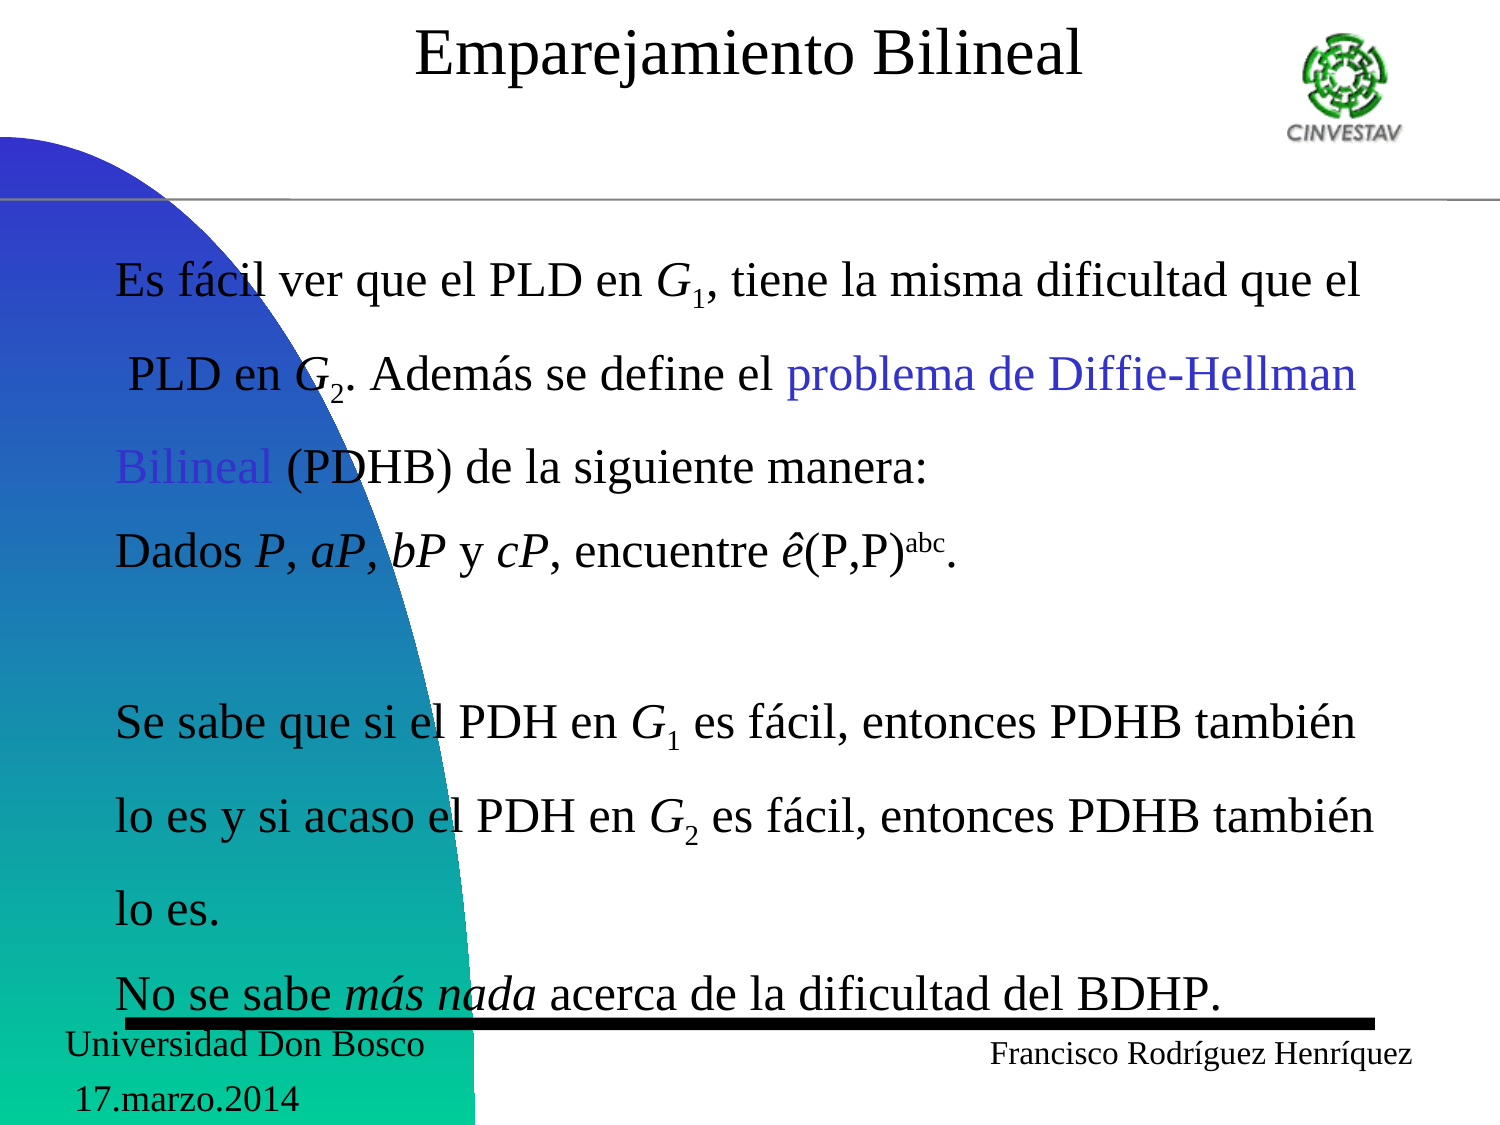

Emparejamiento Bilineal
Es fácil ver que el PLD en G1, tiene la misma dificultad que el
 PLD en G2. Además se define el problema de Diffie-Hellman
Bilineal (PDHB) de la siguiente manera:
Dados P, aP, bP y cP, encuentre ê(P,P)abc.
Se sabe que si el PDH en G1 es fácil, entonces PDHB también
lo es y si acaso el PDH en G2 es fácil, entonces PDHB también
lo es.
No se sabe más nada acerca de la dificultad del BDHP.